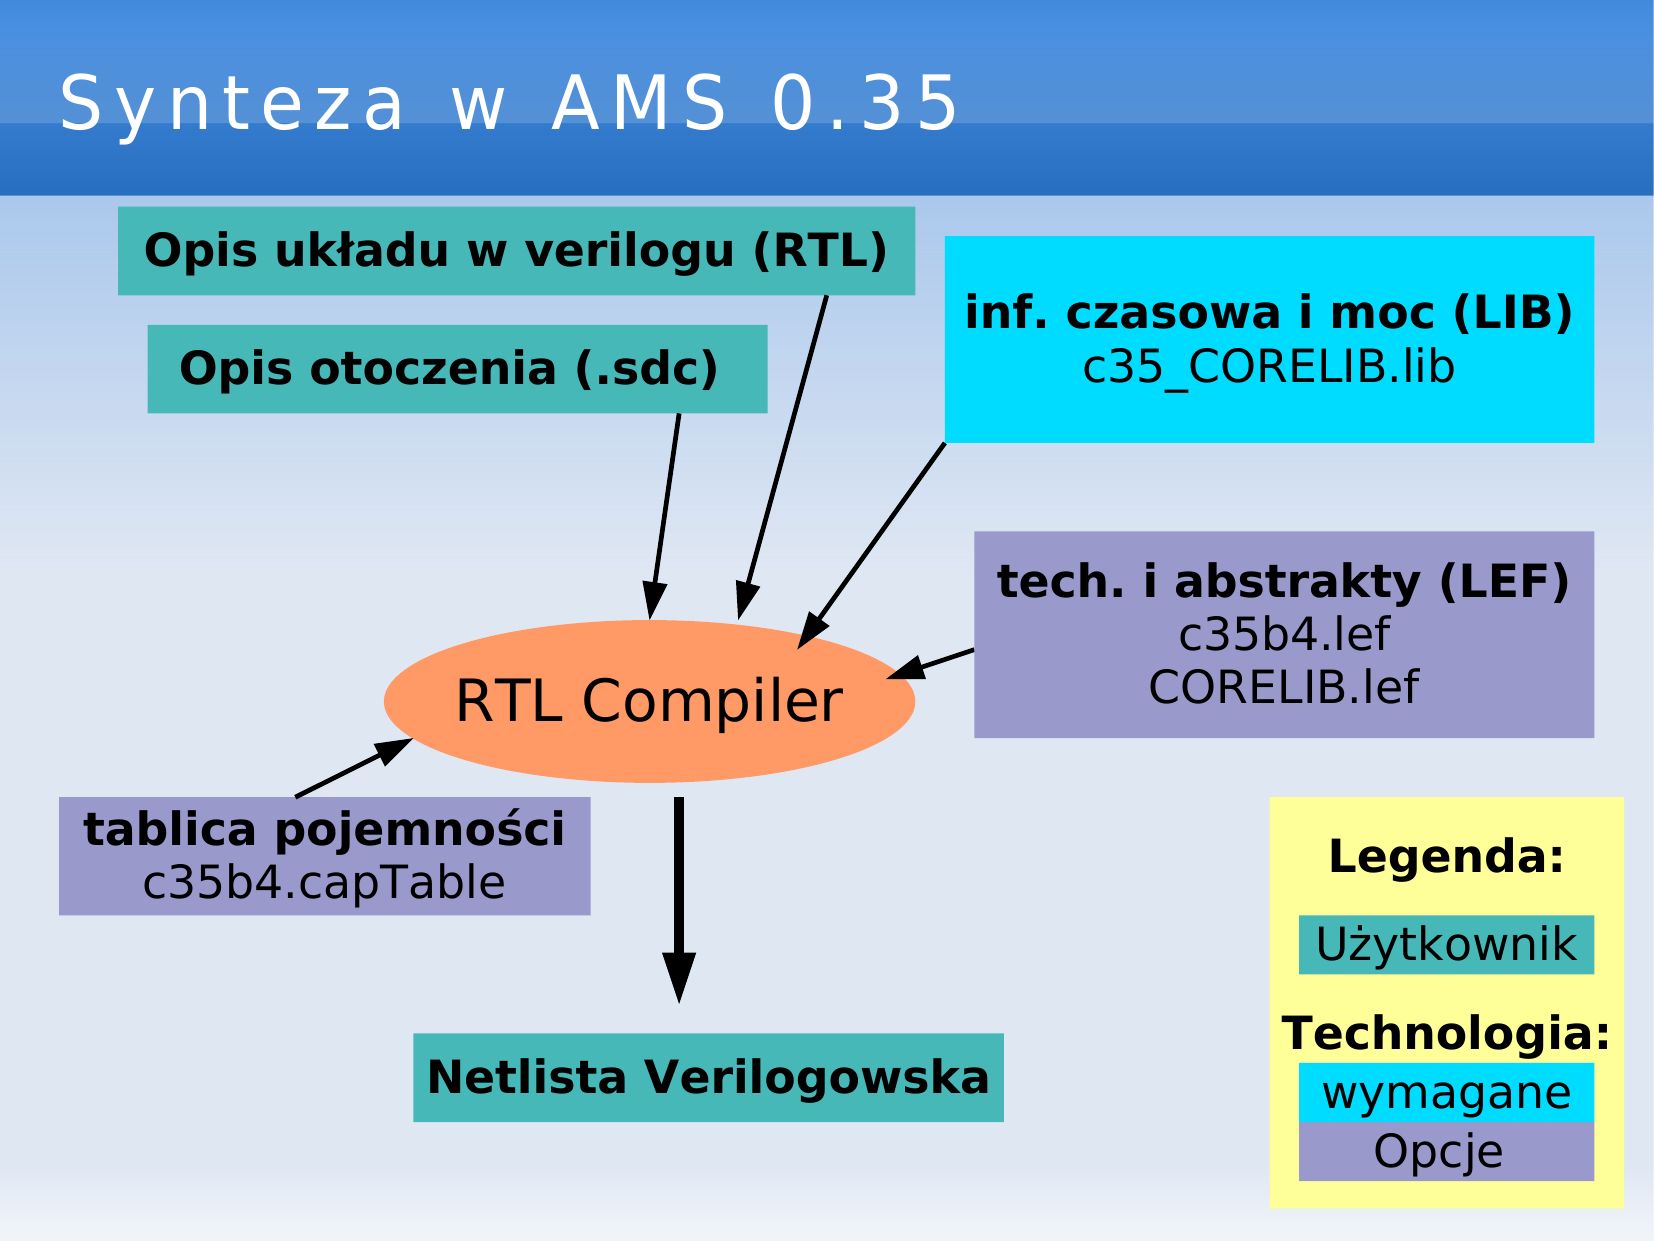

# Synteza w AMS 0.35
Opis układu w verilogu (RTL)
inf. czasowa i moc (LIB)
c35_CORELIB.lib
Opis otoczenia (.sdc)
tech. i abstrakty (LEF)
c35b4.lef
CORELIB.lef
RTL Compiler
tablica pojemności
 c35b4.capTable
Legenda:
Użytkownik
Technologia:
Netlista Verilogowska
wymagane
Opcje